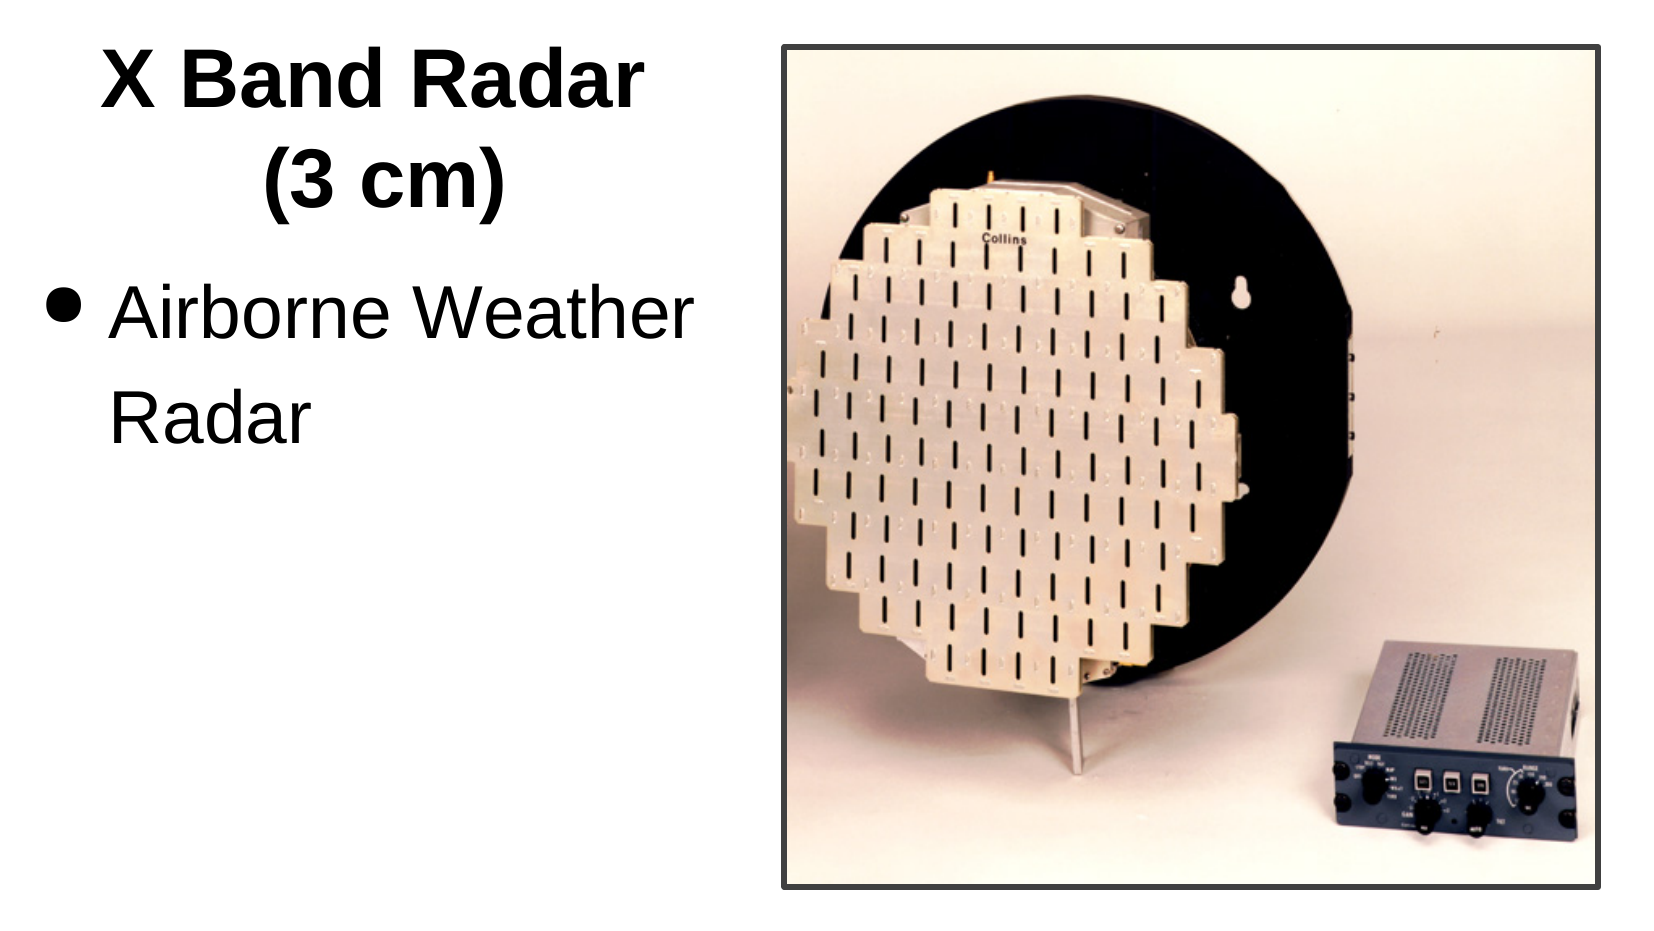

# X Band Radar (3 cm)
 Airborne Weather
 Radar